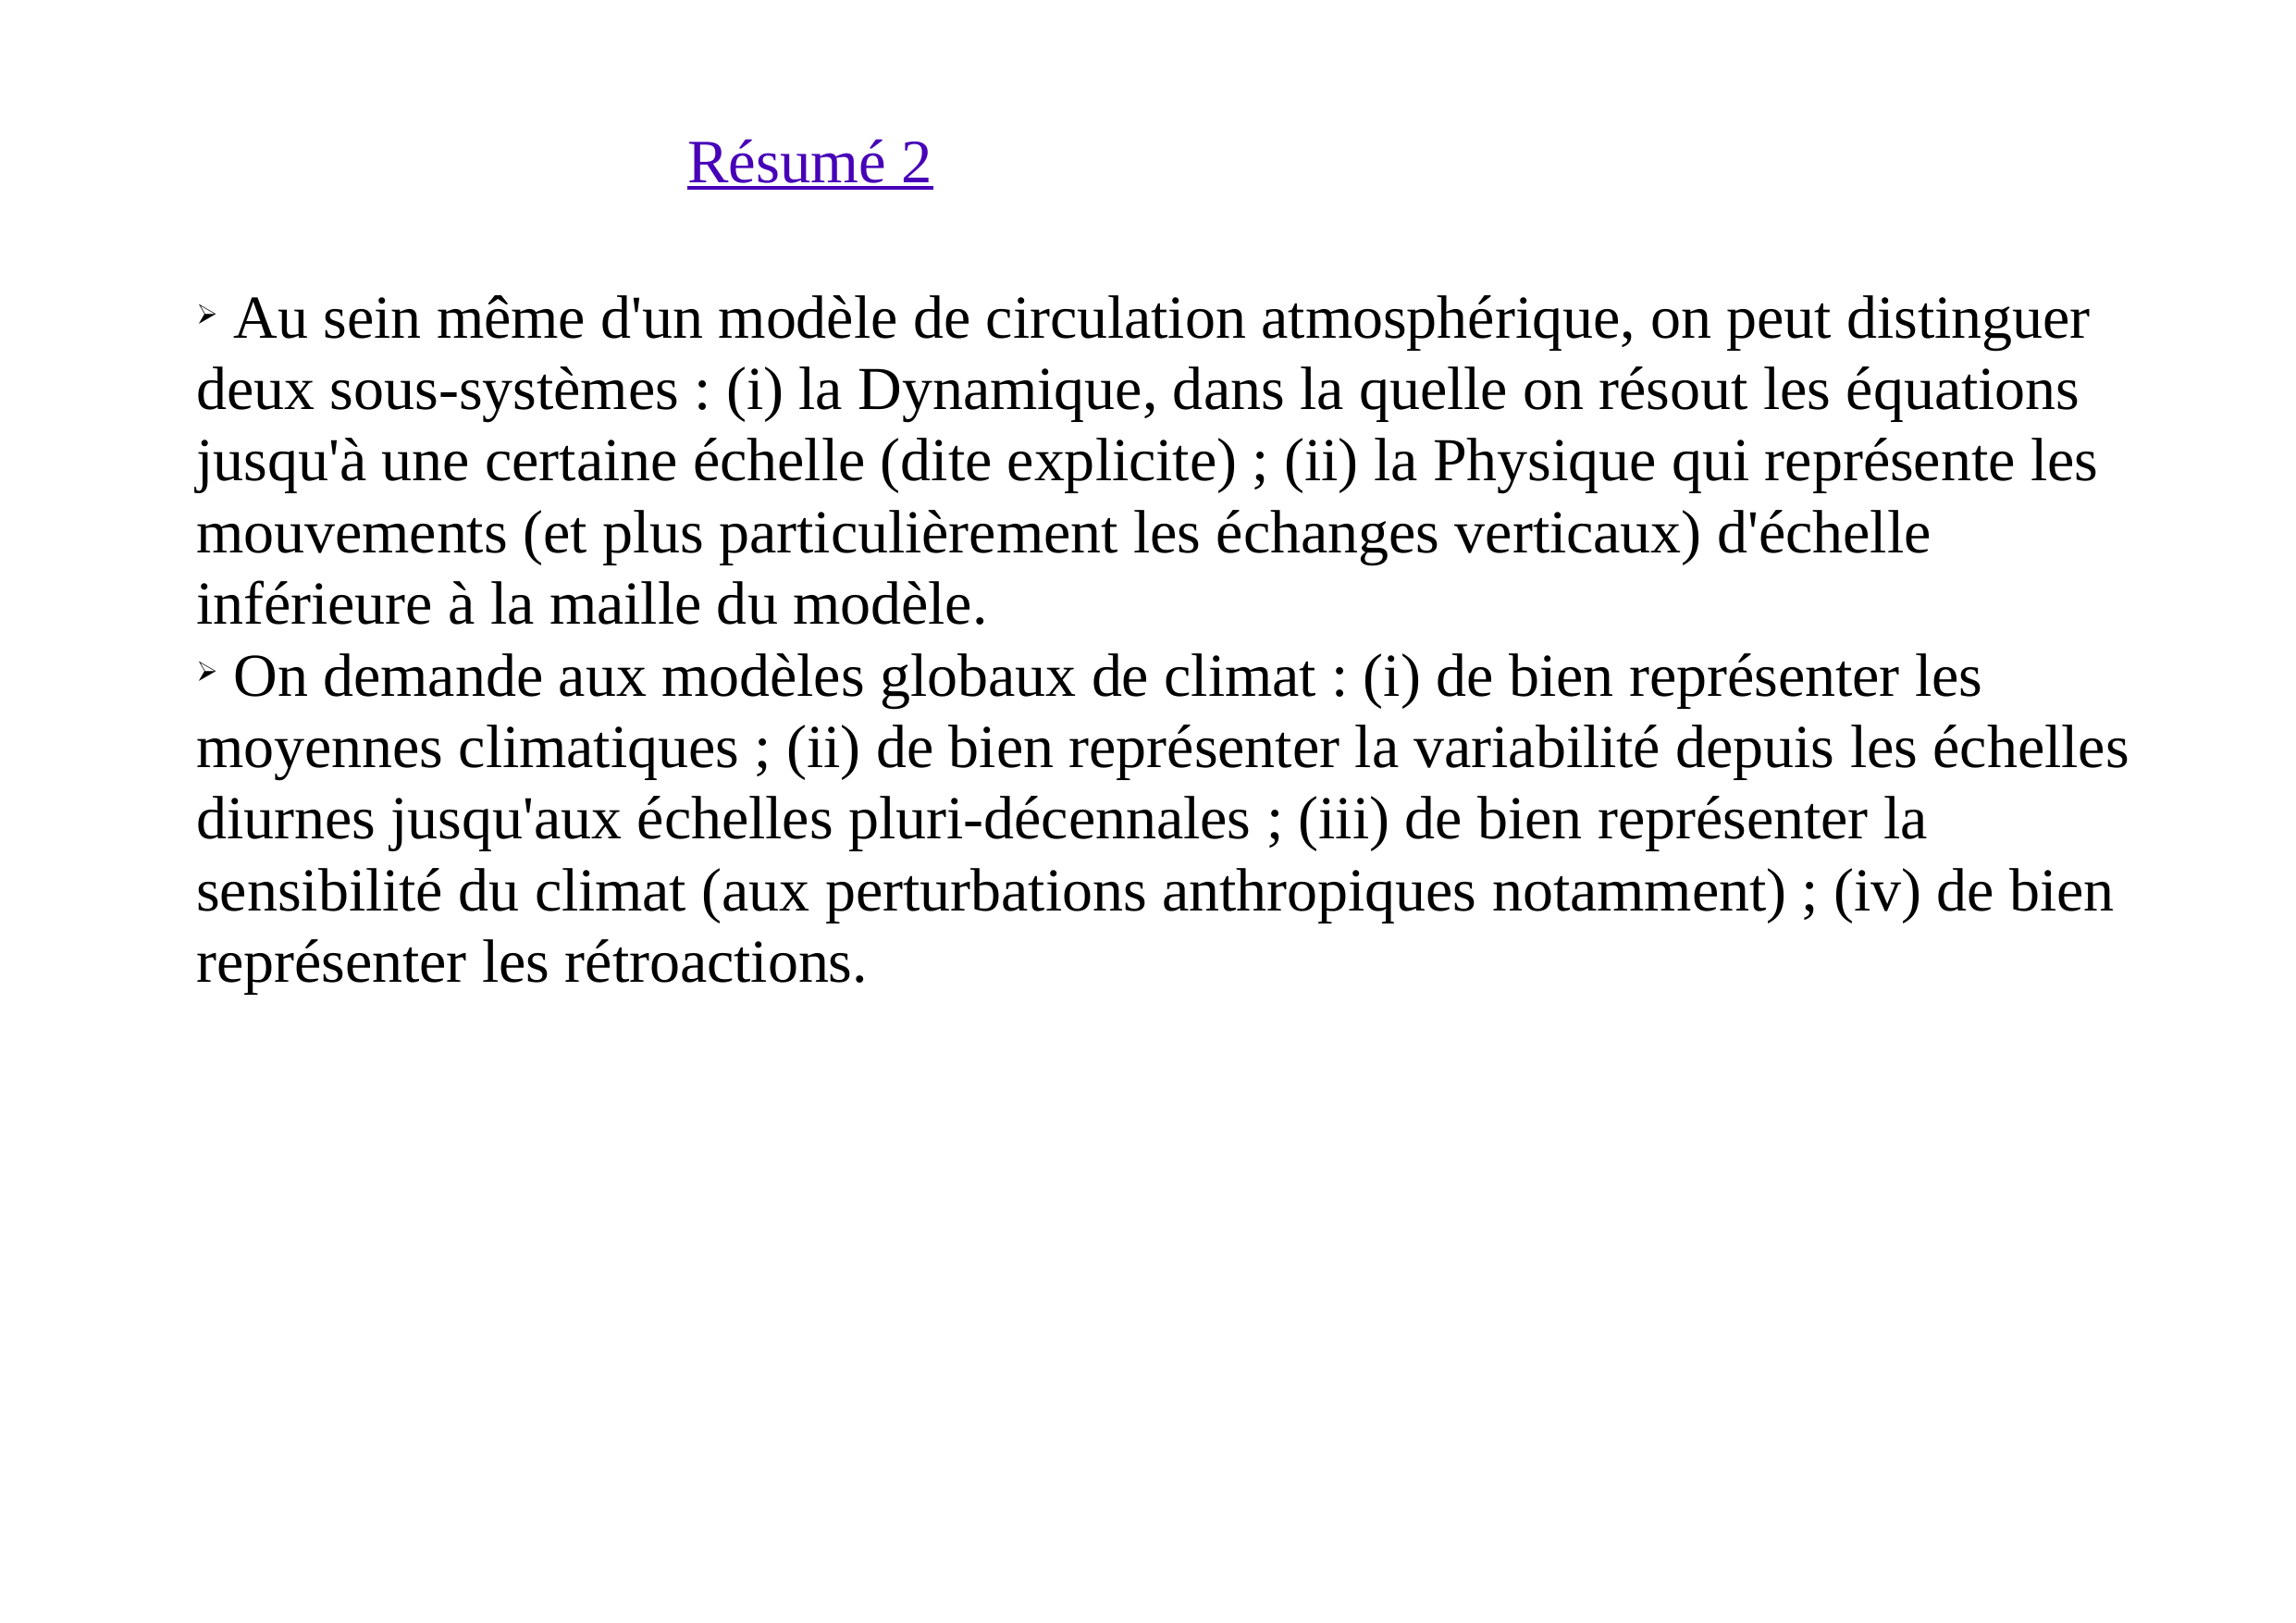

Résumé 2
 Au sein même d'un modèle de circulation atmosphérique, on peut distinguer deux sous-systèmes : (i) la Dynamique, dans la quelle on résout les équations jusqu'à une certaine échelle (dite explicite) ; (ii) la Physique qui représente les mouvements (et plus particulièrement les échanges verticaux) d'échelle inférieure à la maille du modèle.
 On demande aux modèles globaux de climat : (i) de bien représenter les moyennes climatiques ; (ii) de bien représenter la variabilité depuis les échelles diurnes jusqu'aux échelles pluri-décennales ; (iii) de bien représenter la sensibilité du climat (aux perturbations anthropiques notamment) ; (iv) de bien représenter les rétroactions.